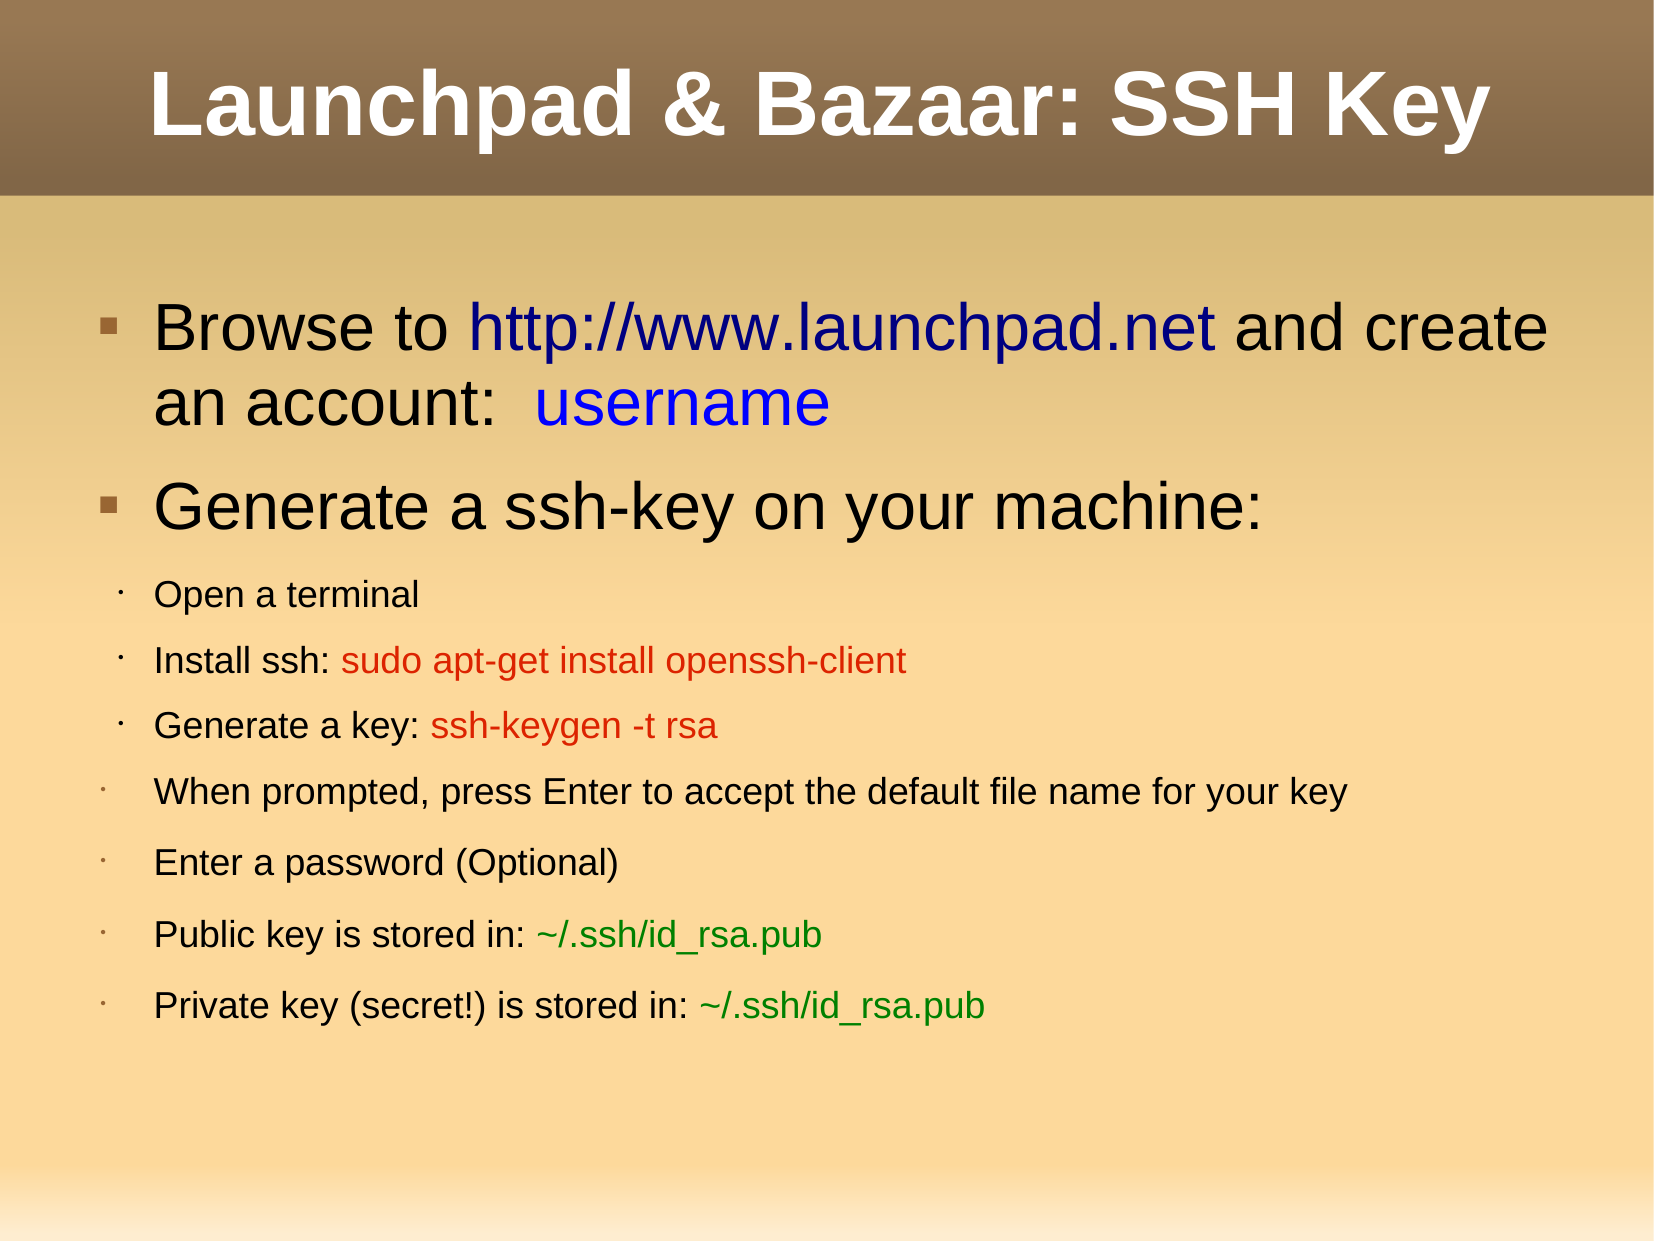

# Launchpad & Bazaar: SSH Key
Browse to http://www.launchpad.net and create an account: username
Generate a ssh-key on your machine:
Open a terminal
Install ssh: sudo apt-get install openssh-client
Generate a key: ssh-keygen -t rsa
When prompted, press Enter to accept the default file name for your key
Enter a password (Optional)
Public key is stored in: ~/.ssh/id_rsa.pub
Private key (secret!) is stored in: ~/.ssh/id_rsa.pub